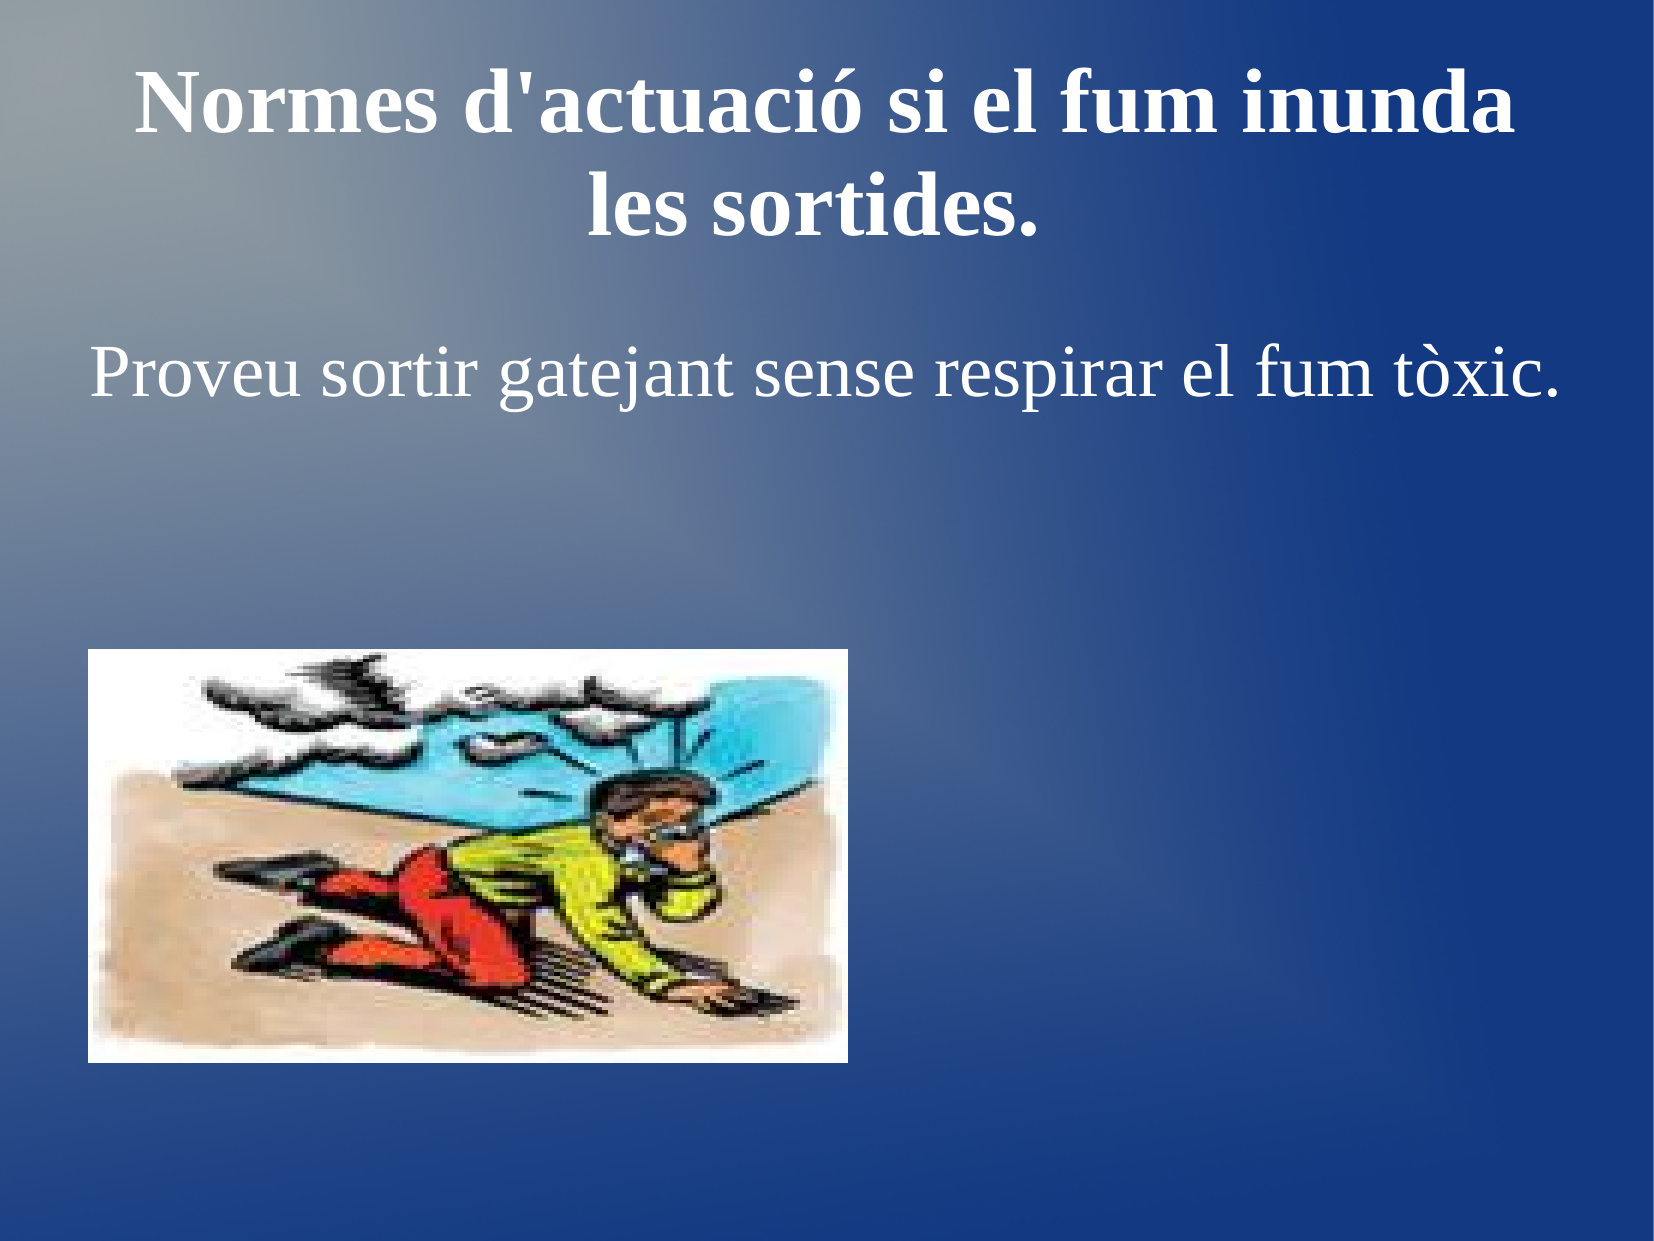

# Normes d'actuació si el fum inunda les sortides.
Proveu sortir gatejant sense respirar el fum tòxic.